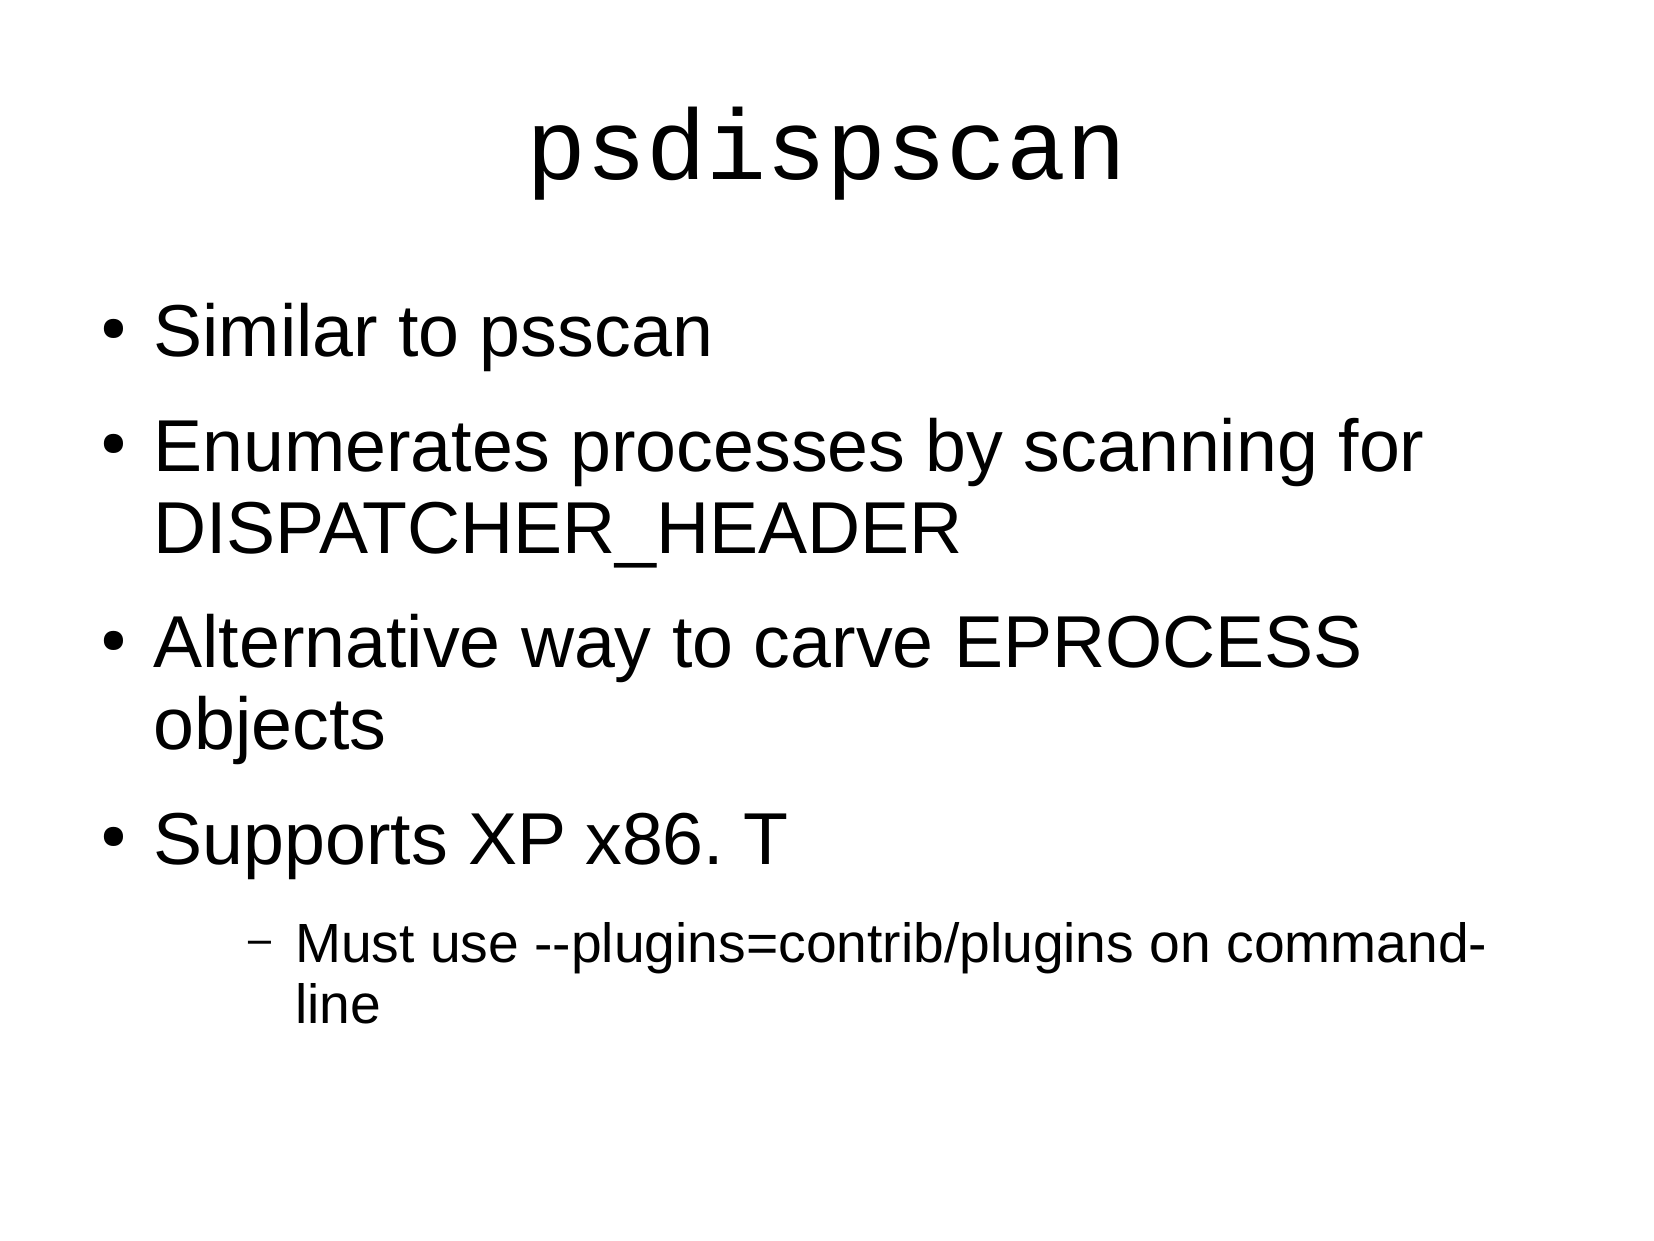

# psdispscan
Similar to psscan
Enumerates processes by scanning for DISPATCHER_HEADER
Alternative way to carve EPROCESS objects
Supports XP x86. T
Must use --plugins=contrib/plugins on command-line